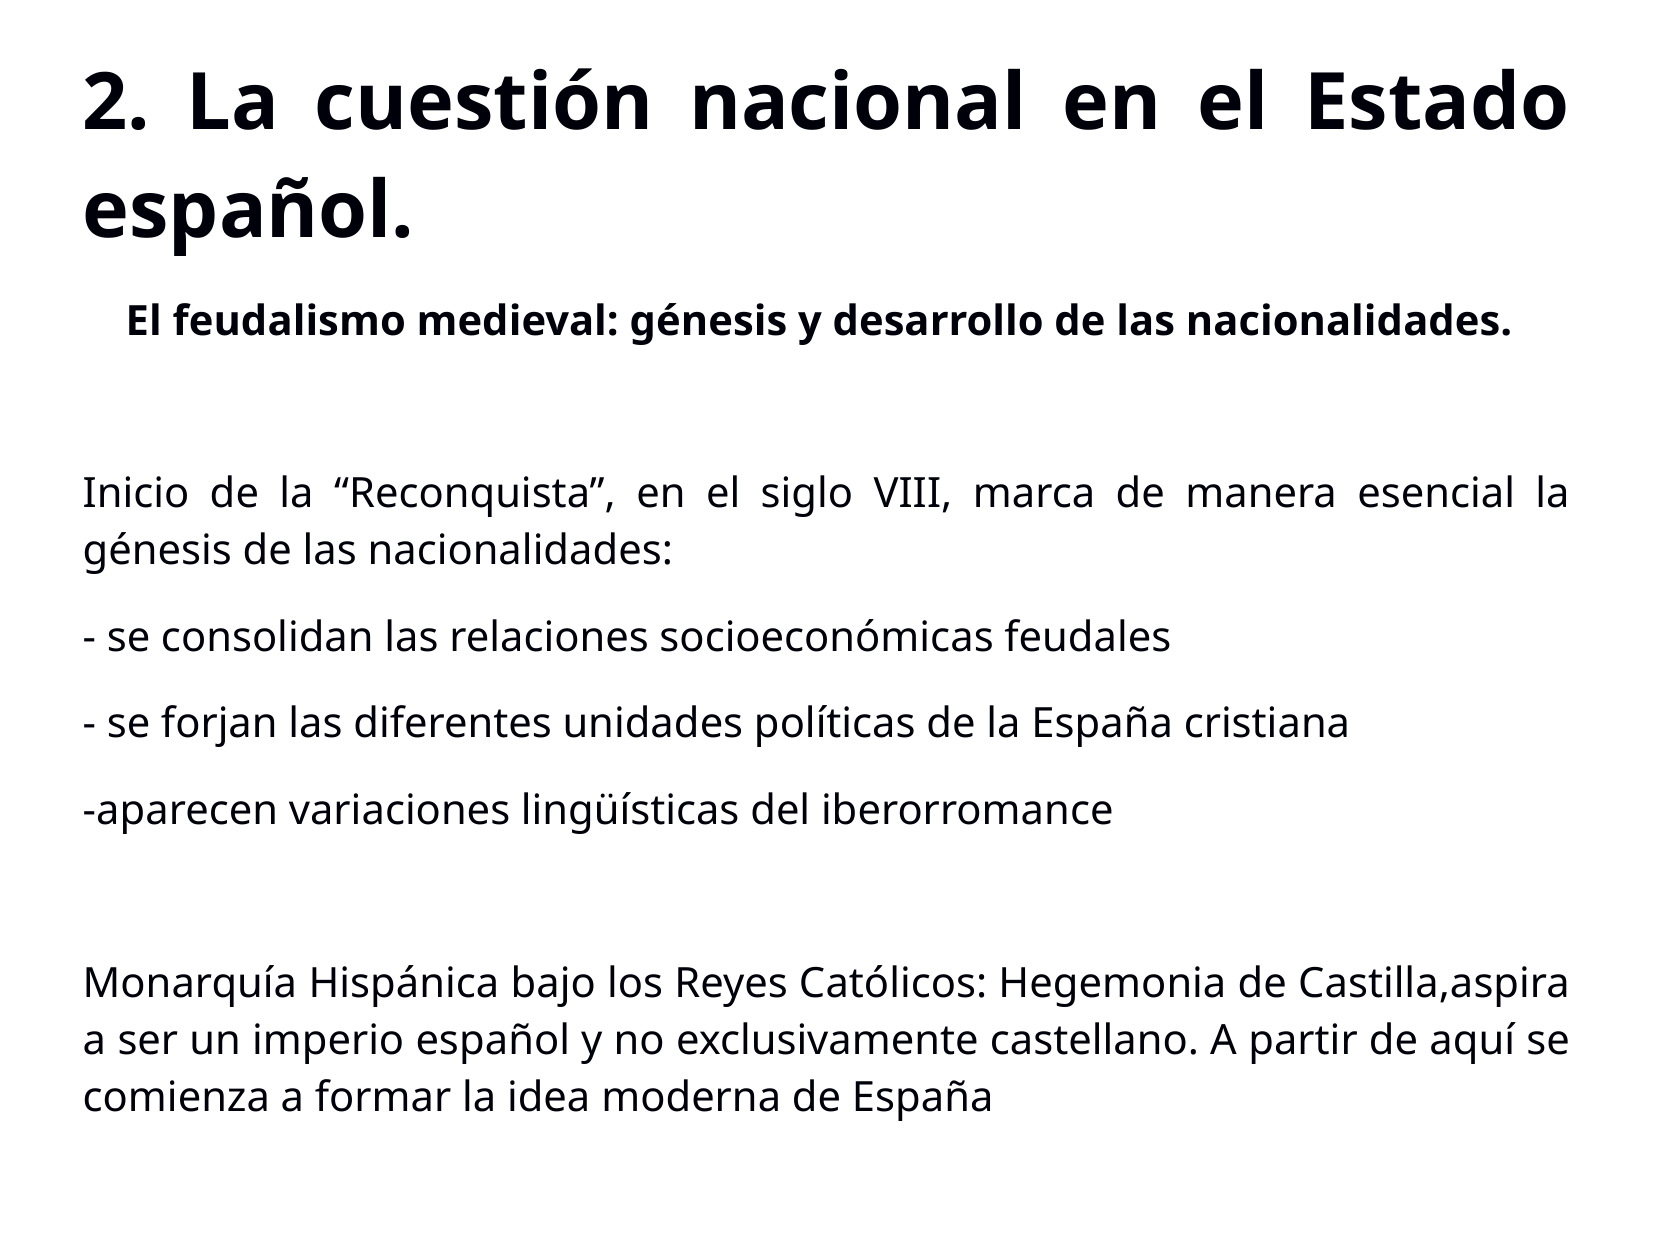

# 2. La cuestión nacional en el Estado español.
 El feudalismo medieval: génesis y desarrollo de las nacionalidades.
Inicio de la “Reconquista”, en el siglo VIII, marca de manera esencial la génesis de las nacionalidades:
- se consolidan las relaciones socioeconómicas feudales
- se forjan las diferentes unidades políticas de la España cristiana
-aparecen variaciones lingüísticas del iberorromance
Monarquía Hispánica bajo los Reyes Católicos: Hegemonia de Castilla,aspira a ser un imperio español y no exclusivamente castellano. A partir de aquí se comienza a formar la idea moderna de España